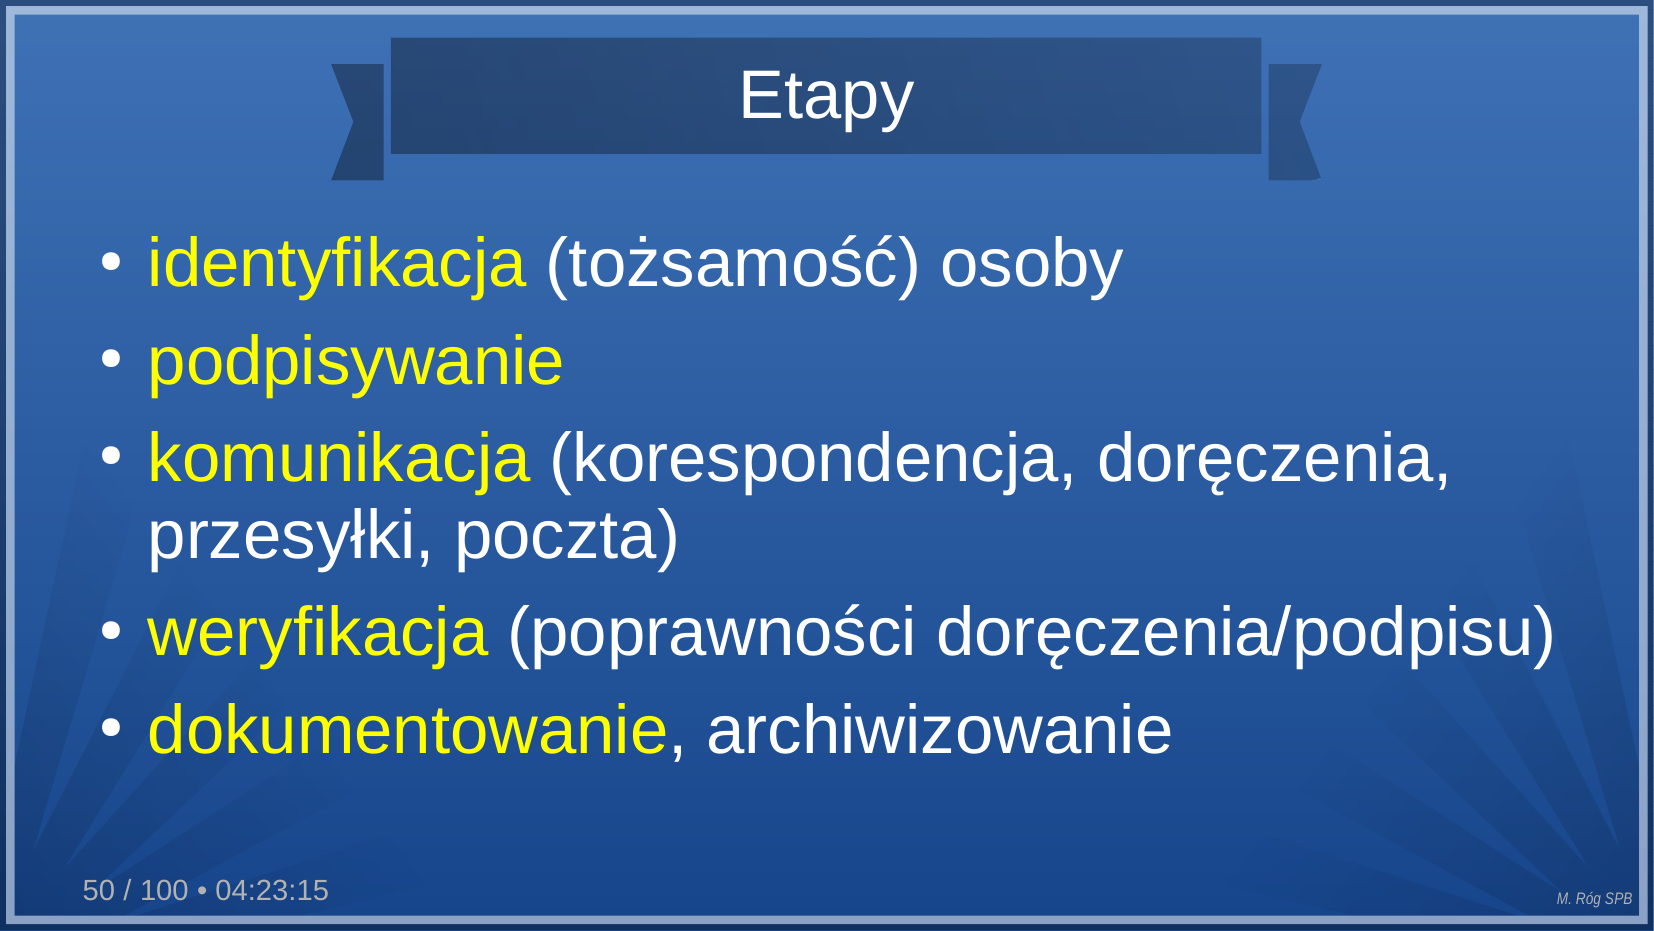

# Etapy
identyfikacja (tożsamość) osoby
podpisywanie
komunikacja (korespondencja, doręczenia, przesyłki, poczta)
weryfikacja (poprawności doręczenia/podpisu)
dokumentowanie, archiwizowanie